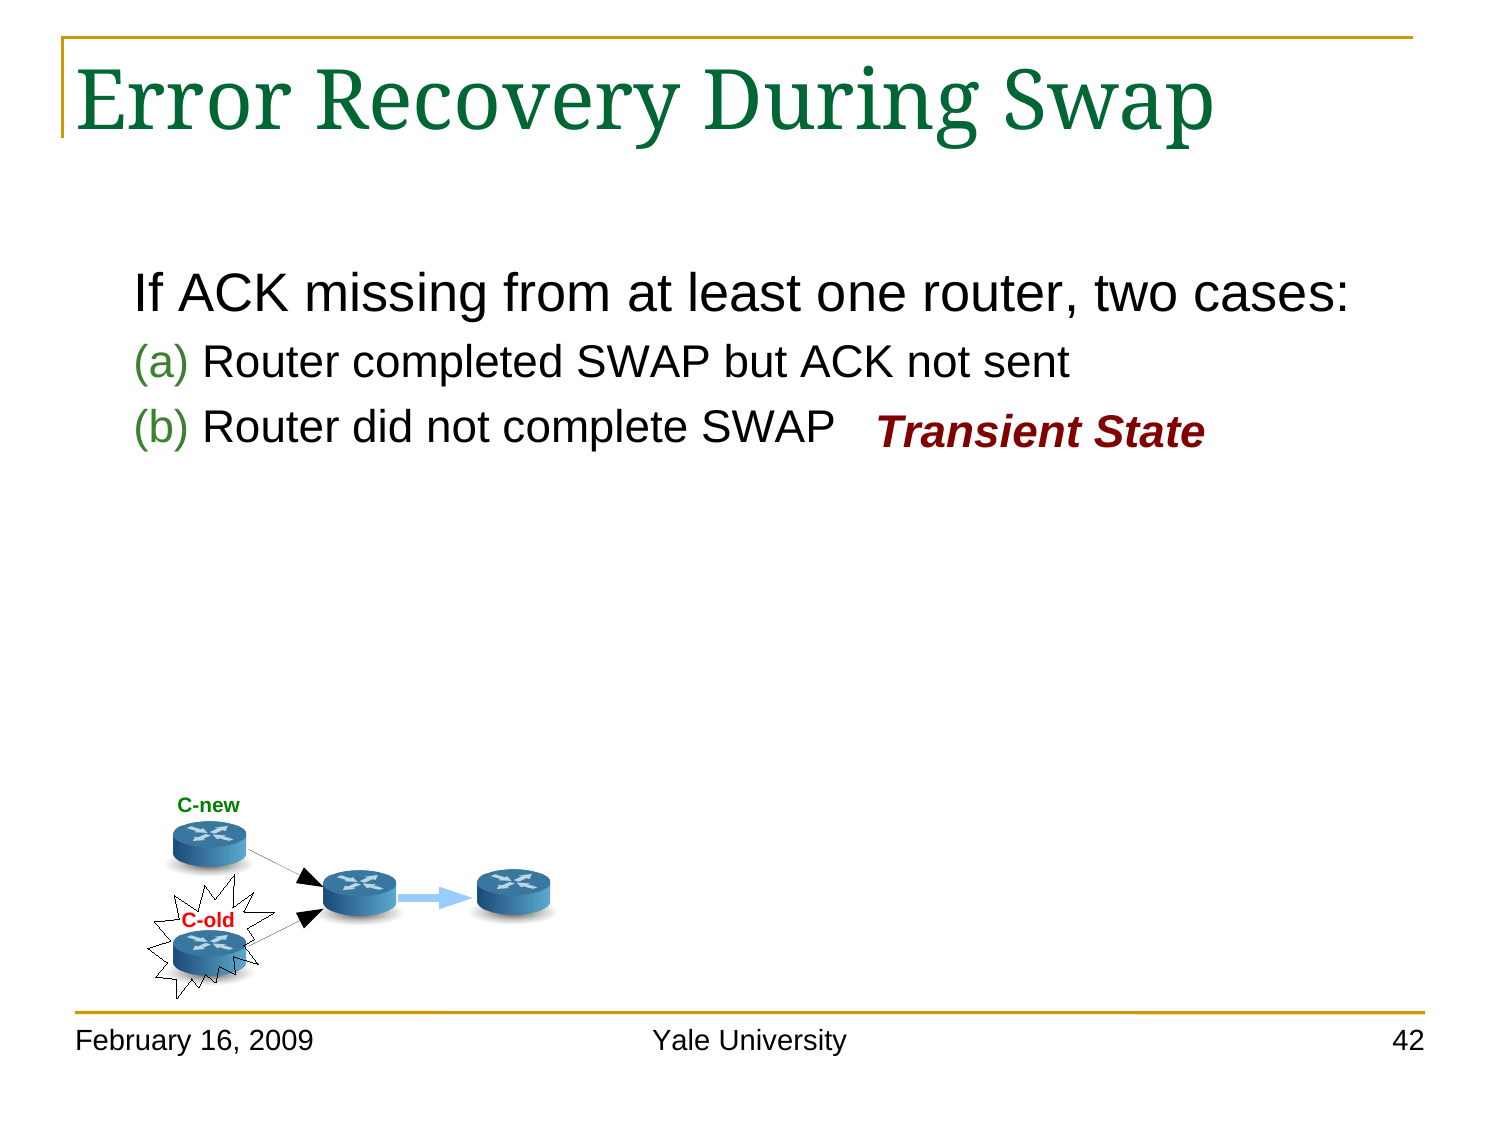

# Error Recovery During Swap
If ACK missing from at least one router, two cases:
 Router completed SWAP but ACK not sent
 Router did not complete SWAP
Transient State
C-new
C-old
February 16, 2009
Yale University
42